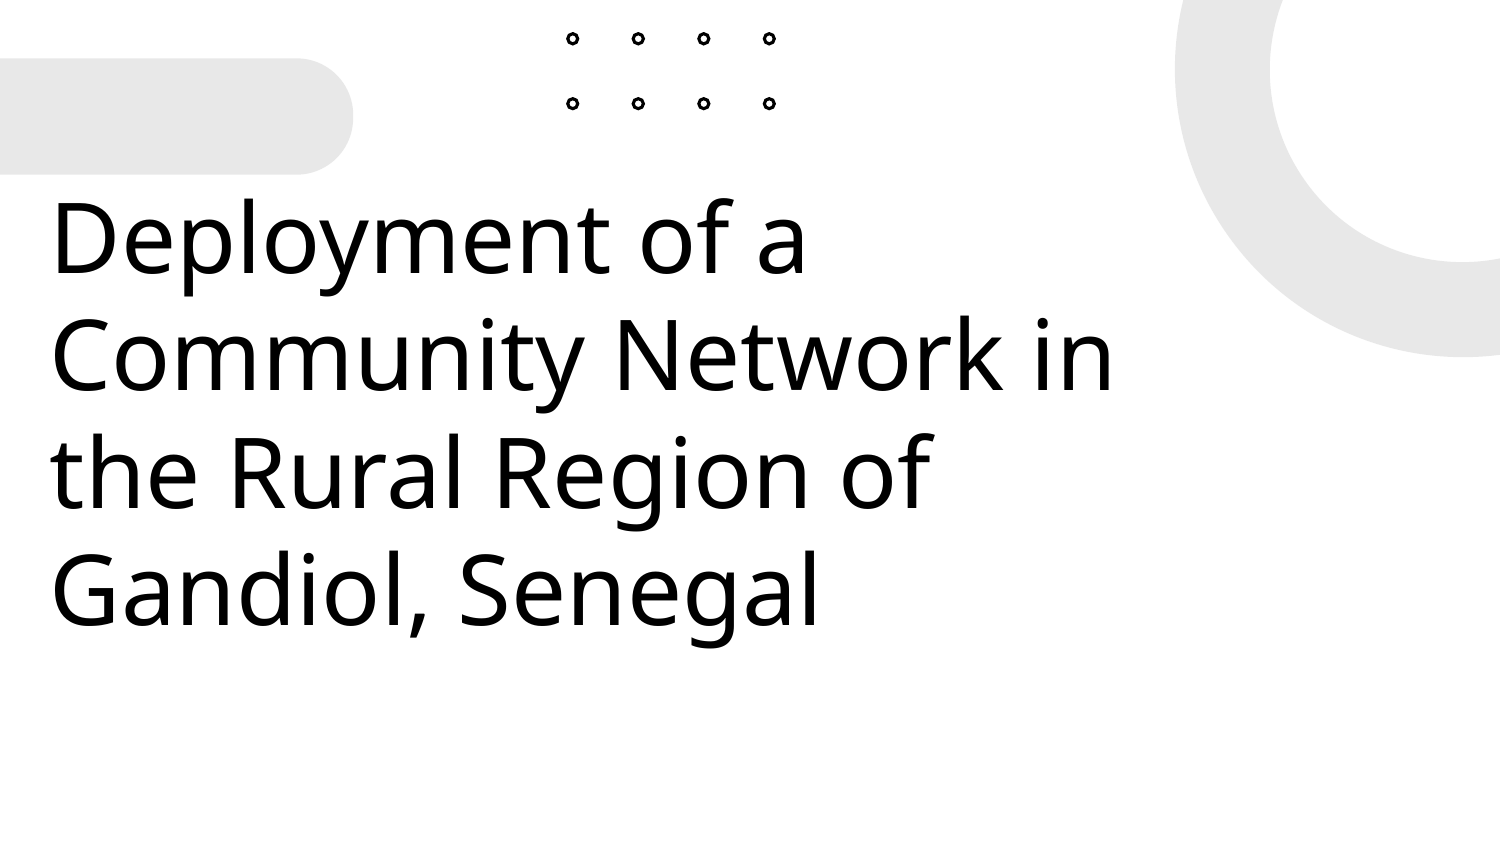

# Deployment of a Community Network in the Rural Region of Gandiol, Senegal